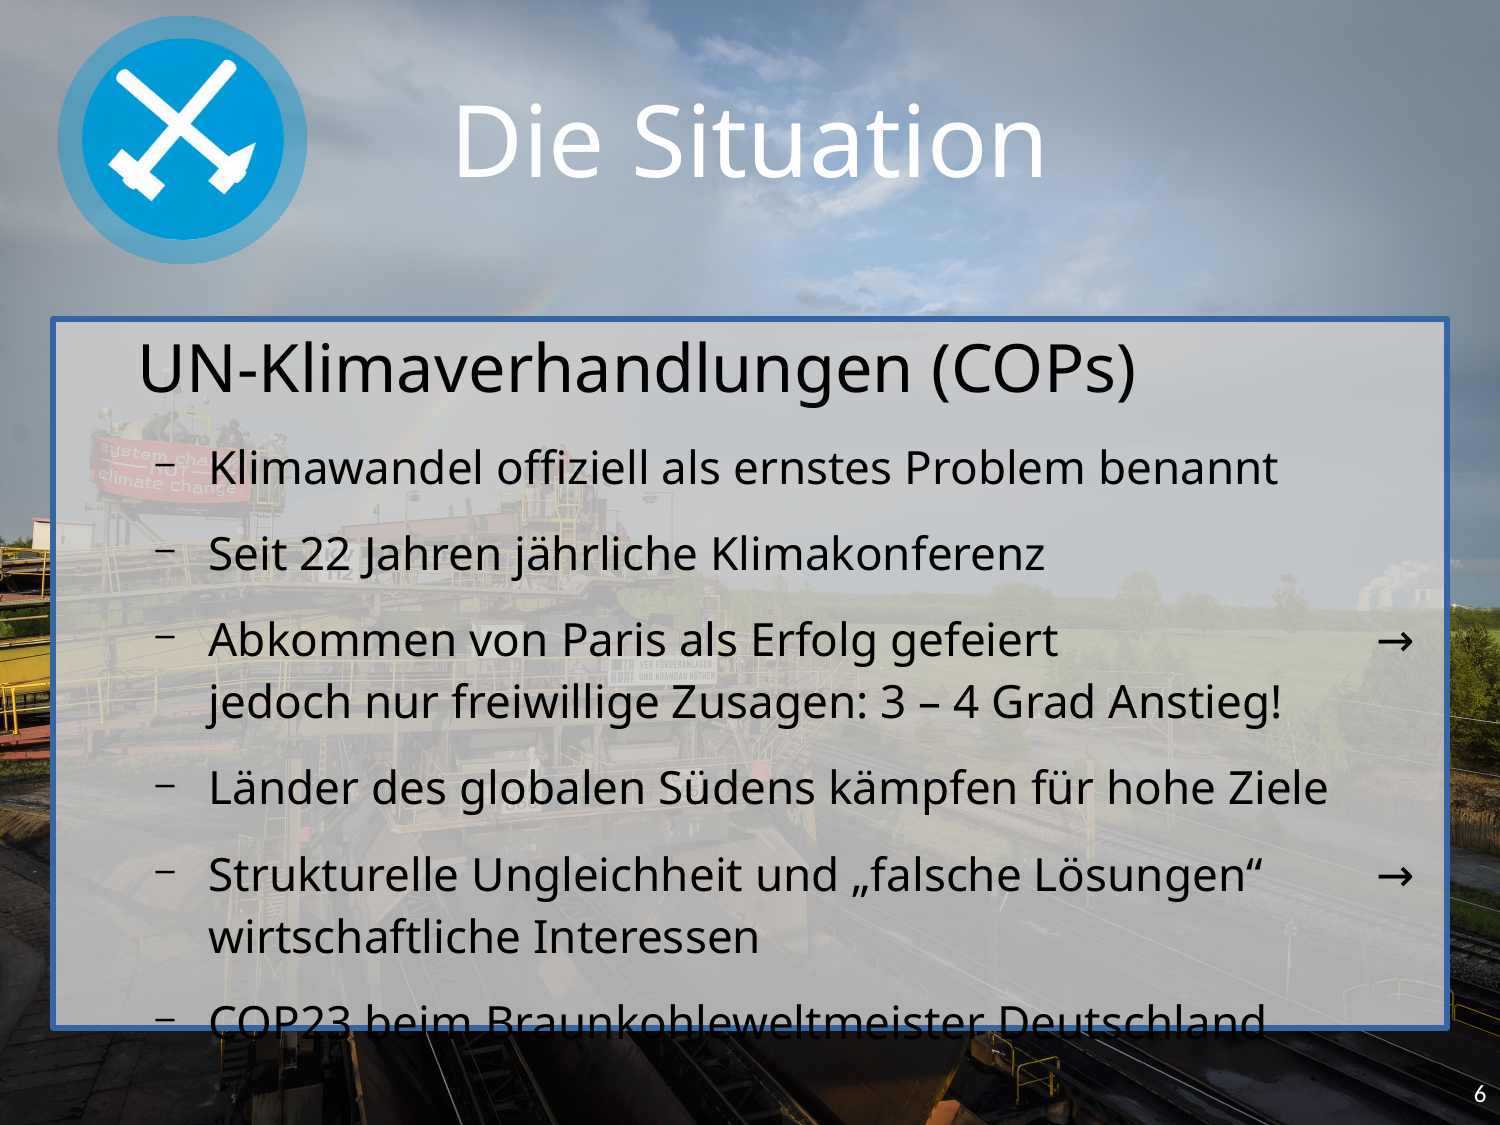

# Die Situation
UN-Klimaverhandlungen (COPs)
Klimawandel offiziell als ernstes Problem benannt
Seit 22 Jahren jährliche Klimakonferenz
Abkommen von Paris als Erfolg gefeiert				 → jedoch nur freiwillige Zusagen: 3 – 4 Grad Anstieg!
Länder des globalen Südens kämpfen für hohe Ziele
Strukturelle Ungleichheit und „falsche Lösungen“	 → wirtschaftliche Interessen
COP23 beim Braunkohleweltmeister Deutschland
6